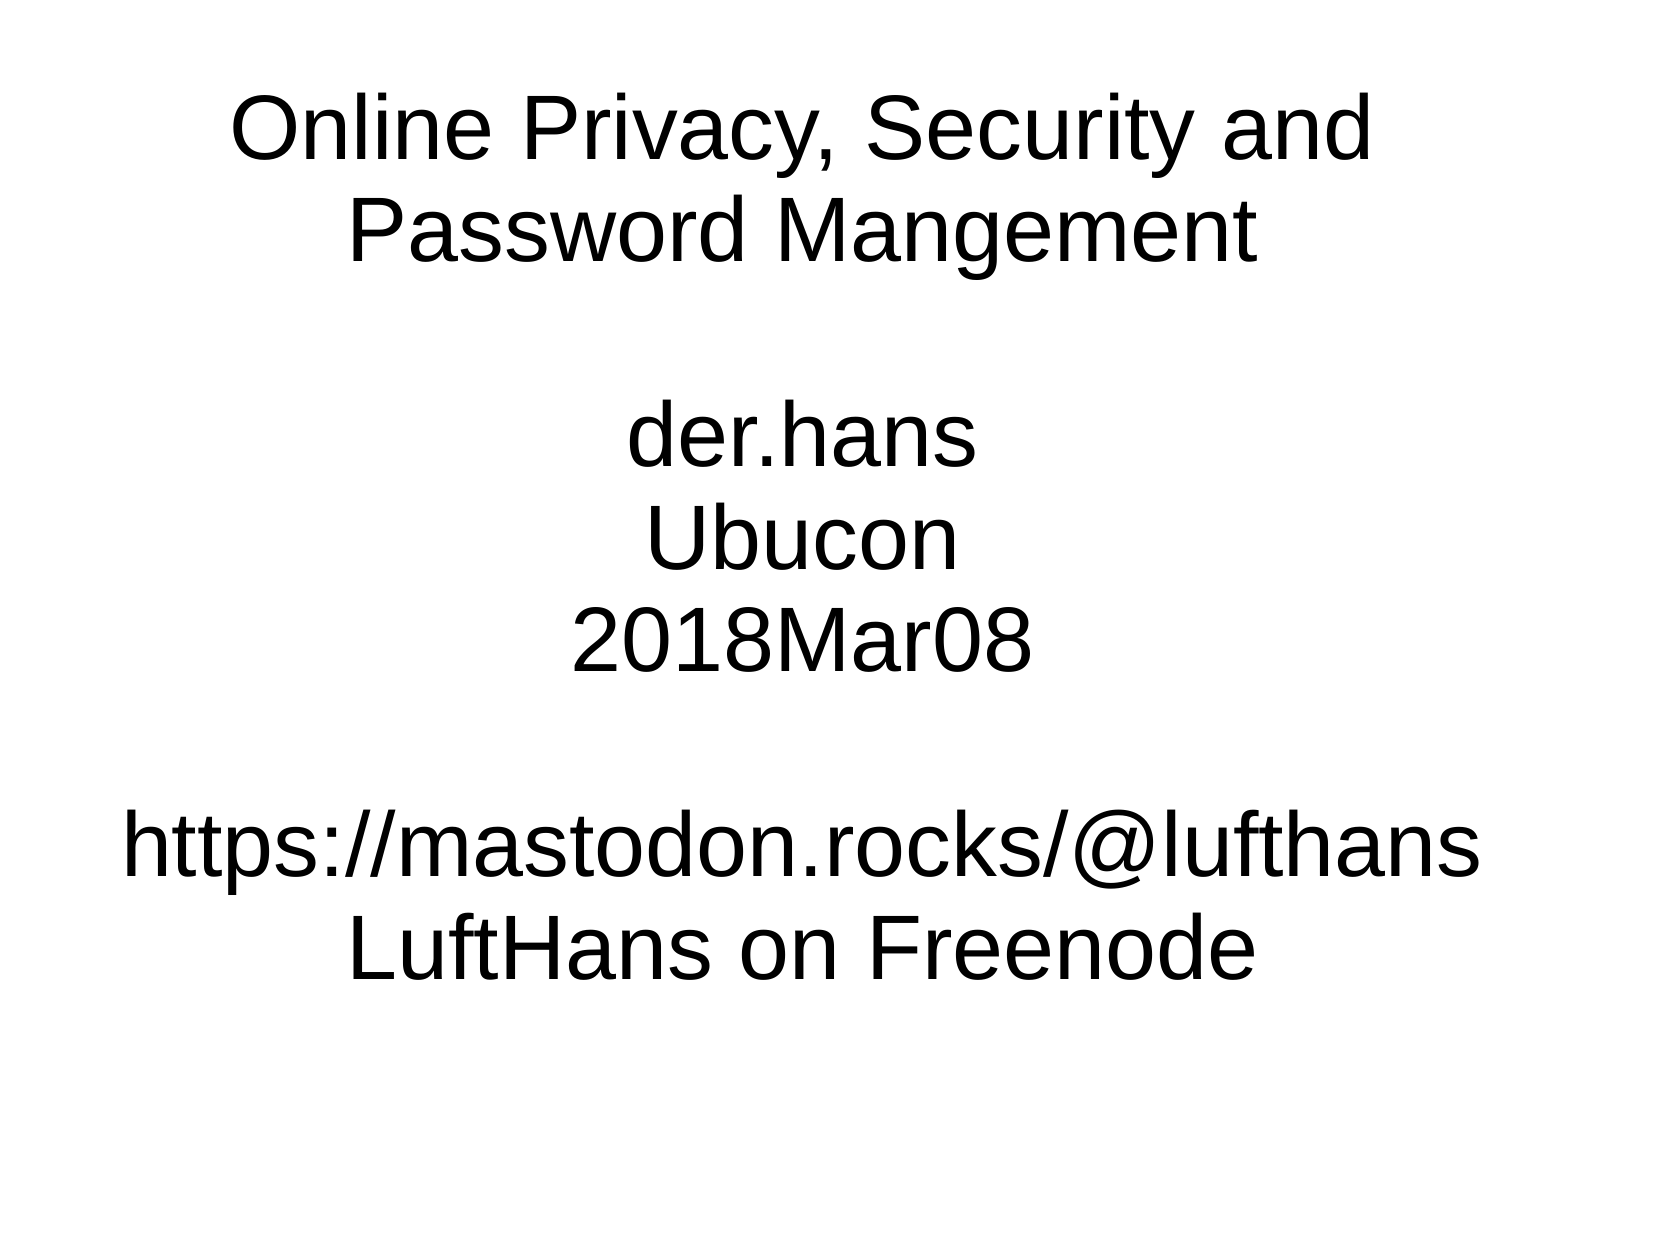

# Online Privacy, Security and Password Mangement der.hans Ubucon 2018Mar08 https://mastodon.rocks/@lufthans LuftHans on Freenode